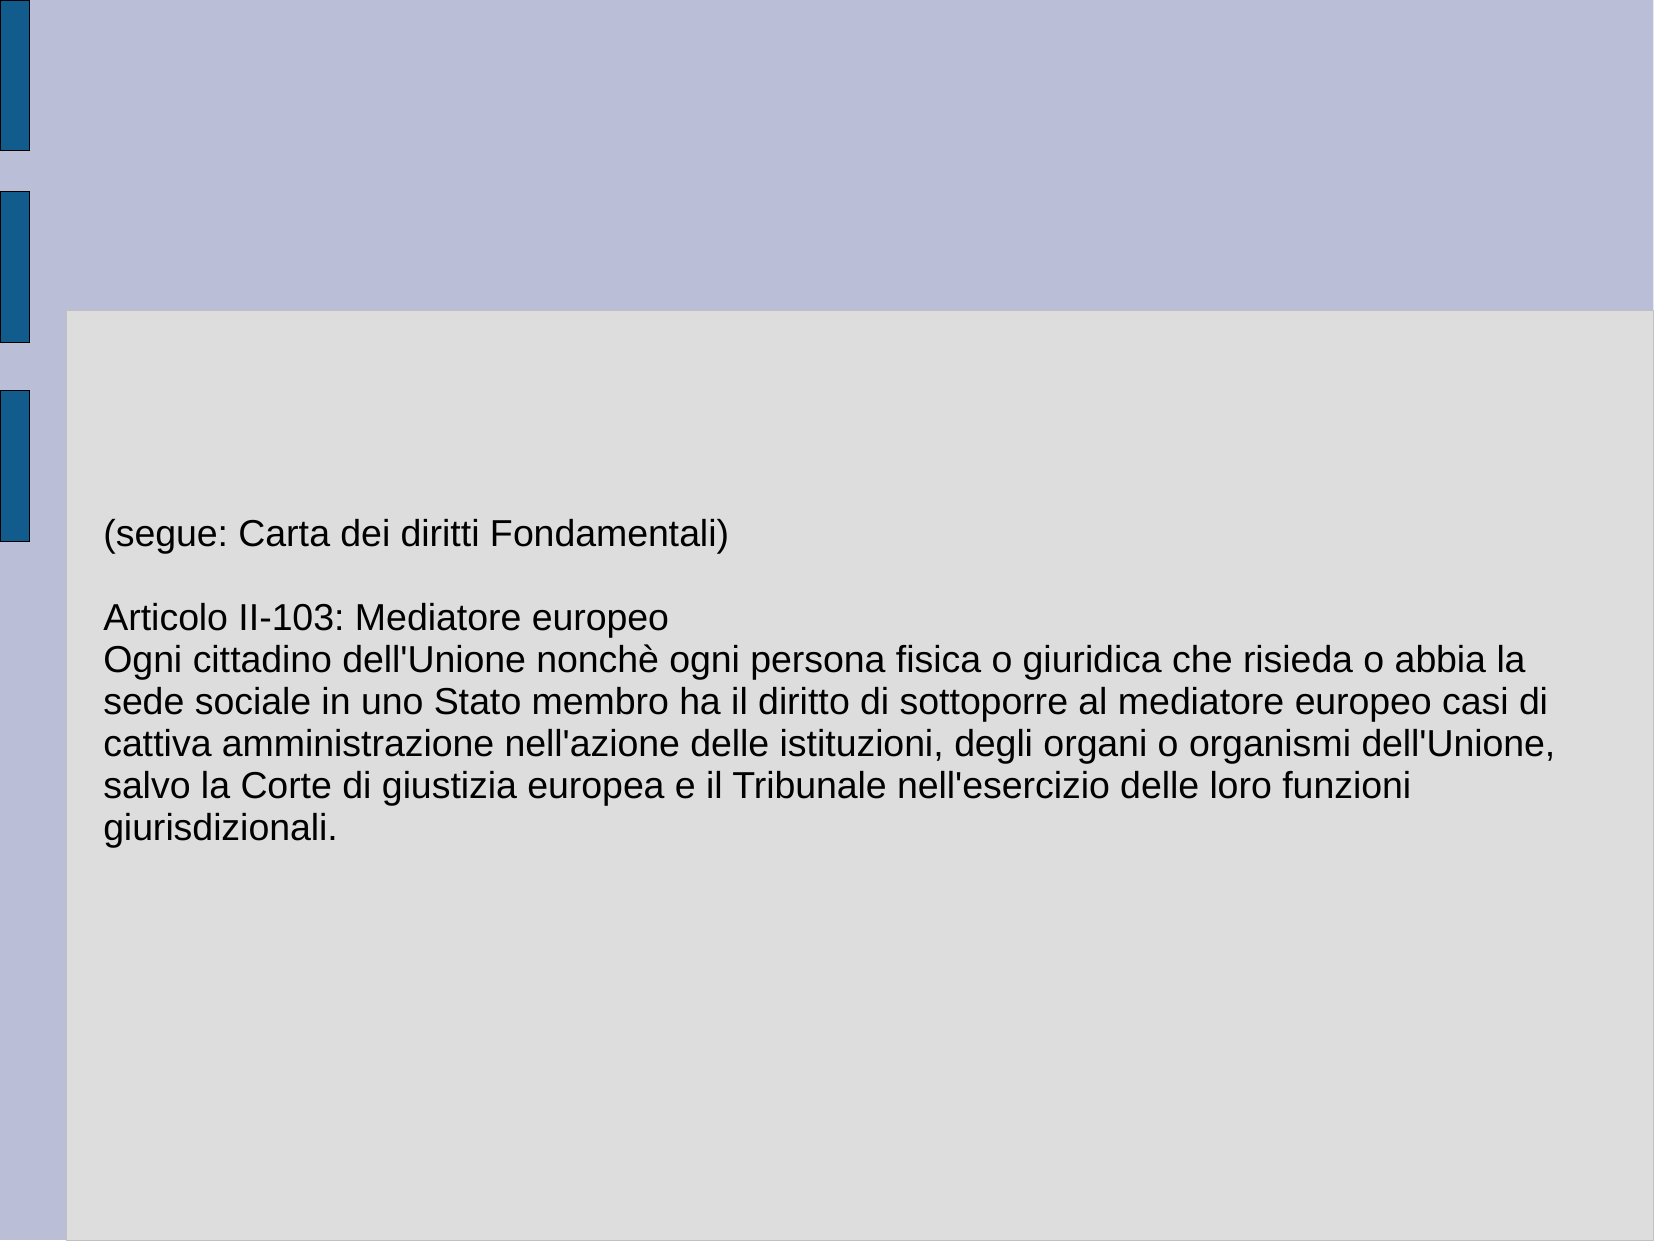

(segue: Carta dei diritti Fondamentali)
Articolo II-103: Mediatore europeo
Ogni cittadino dell'Unione nonchè ogni persona fisica o giuridica che risieda o abbia la sede sociale in uno Stato membro ha il diritto di sottoporre al mediatore europeo casi di cattiva amministrazione nell'azione delle istituzioni, degli organi o organismi dell'Unione, salvo la Corte di giustizia europea e il Tribunale nell'esercizio delle loro funzioni giurisdizionali.